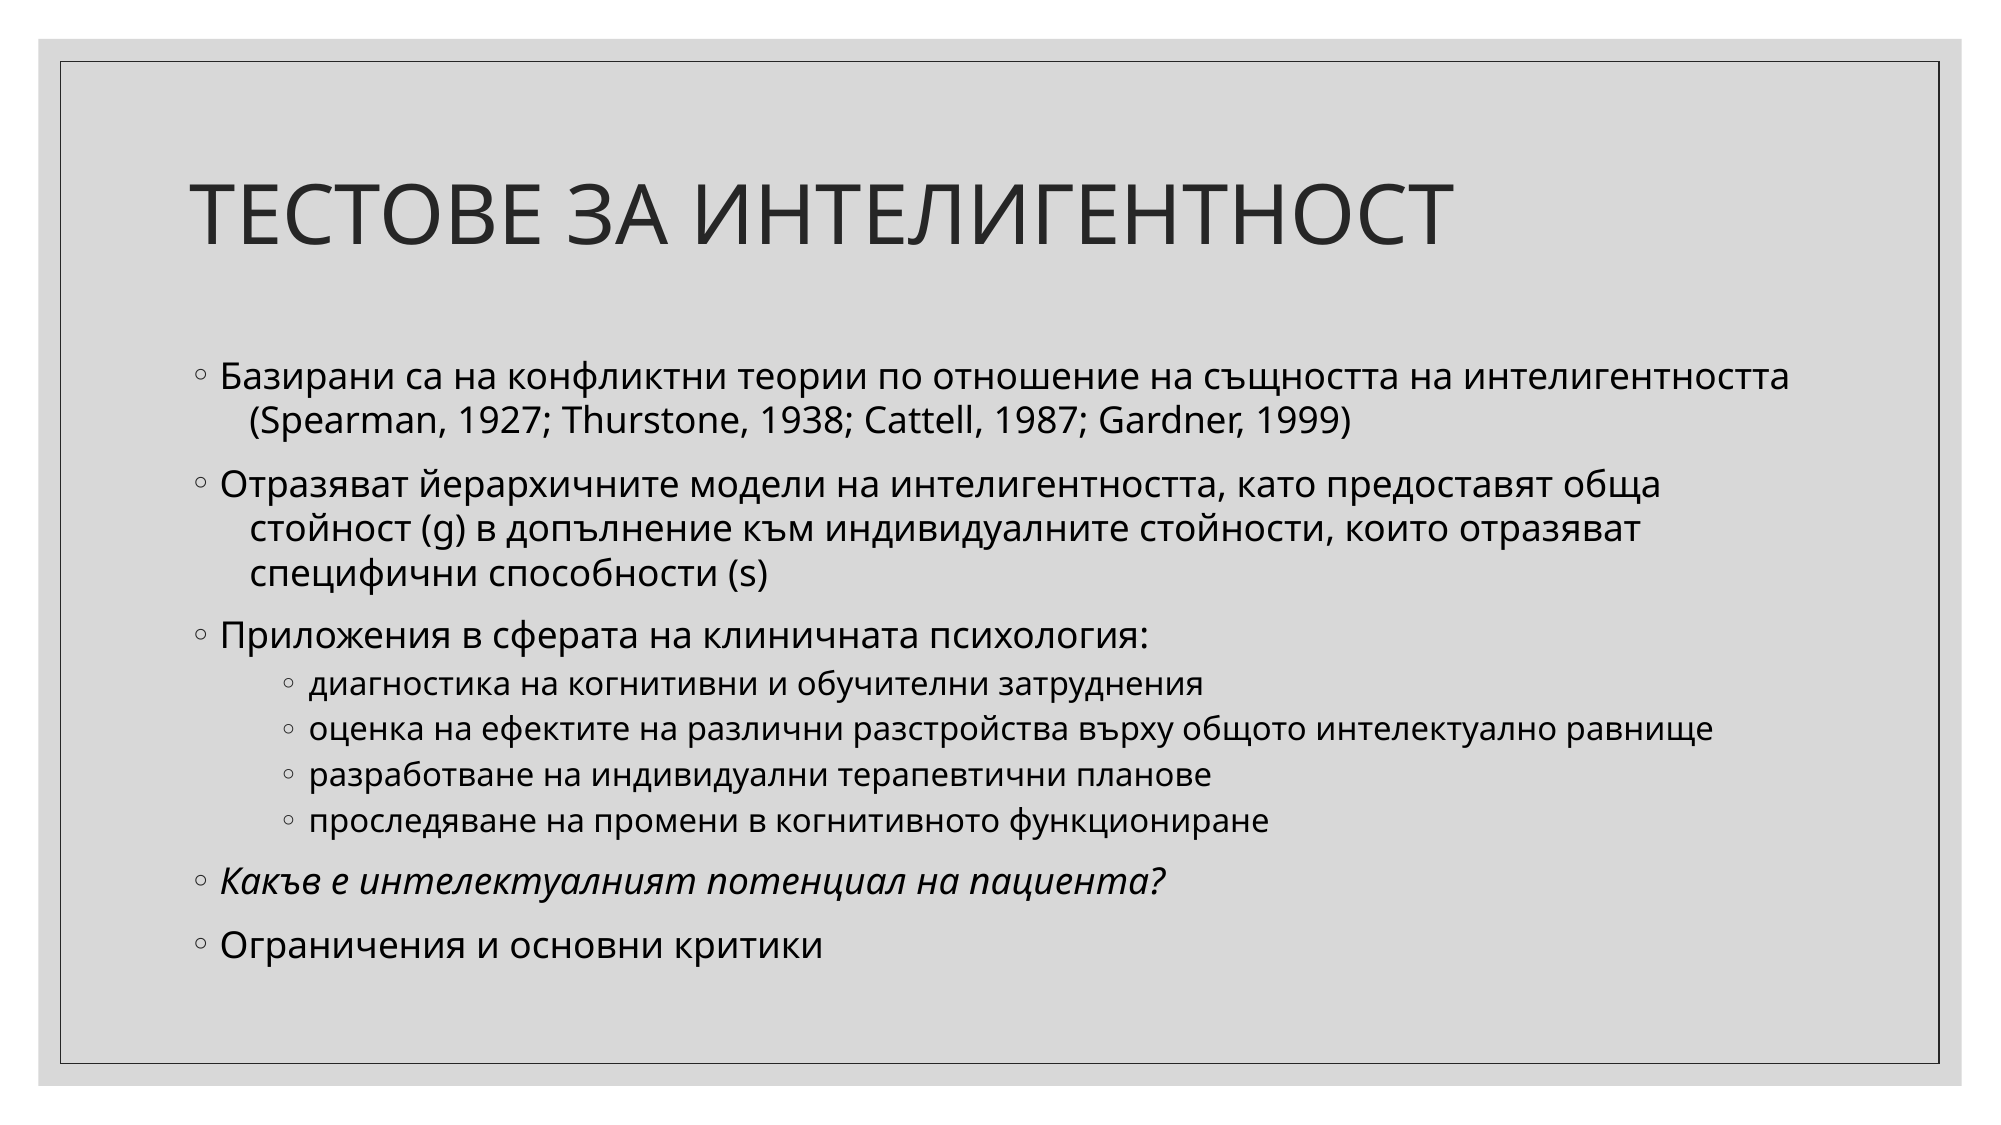

# ТЕСТОВЕ ЗА ИНТЕЛИГЕНТНОСТ
Базирани са на конфликтни теории по отношение на същността на интелигентността (Spearman, 1927; Thurstone, 1938; Cattell, 1987; Gardner, 1999)
Отразяват йерархичните модели на интелигентността, като предоставят обща стойност (g) в допълнение към индивидуалните стойности, които отразяват специфични способности (s)
Приложения в сферата на клиничната психология:
диагностика на когнитивни и обучителни затруднения
оценка на ефектите на различни разстройства върху общото интелектуално равнище
разработване на индивидуални терапевтични планове
проследяване на промени в когнитивното функциониране
Какъв е интелектуалният потенциал на пациента?
Ограничения и основни критики